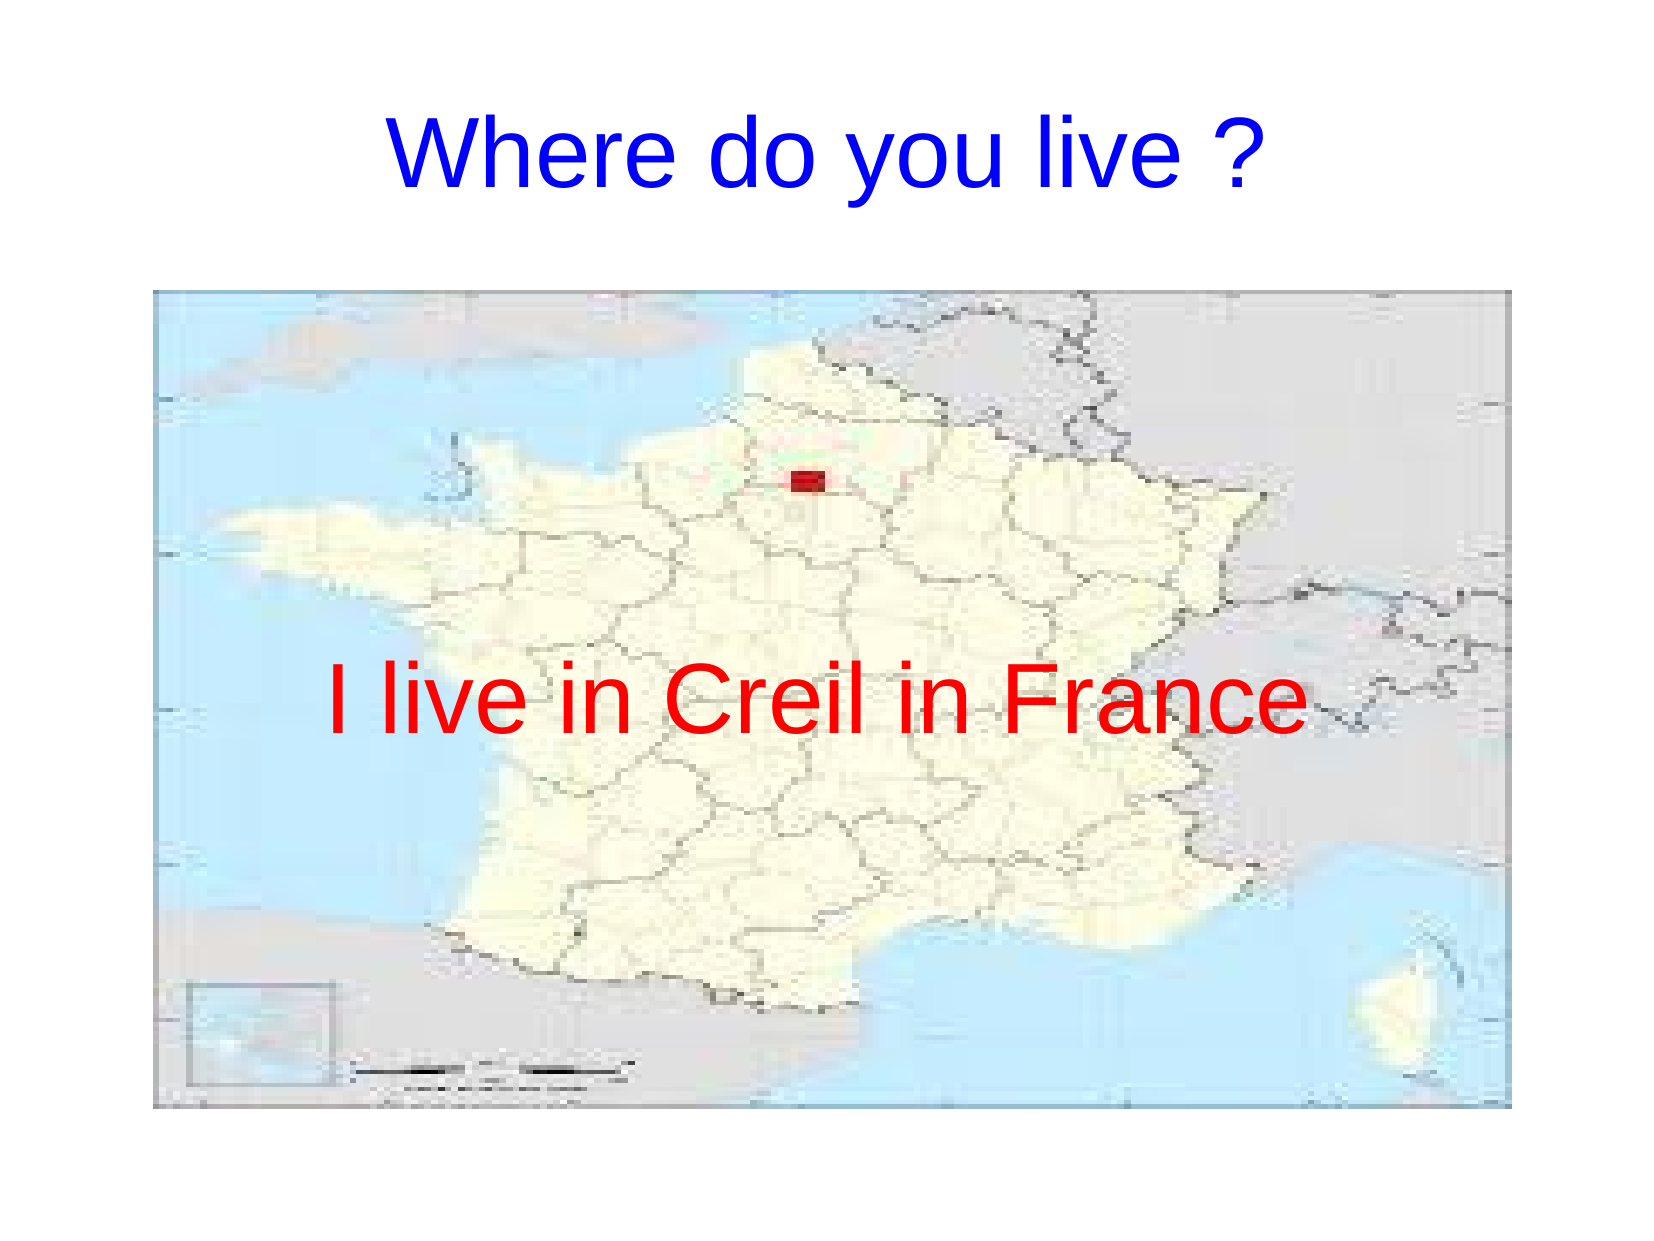

# Where do you live ?
I live in Creil in France